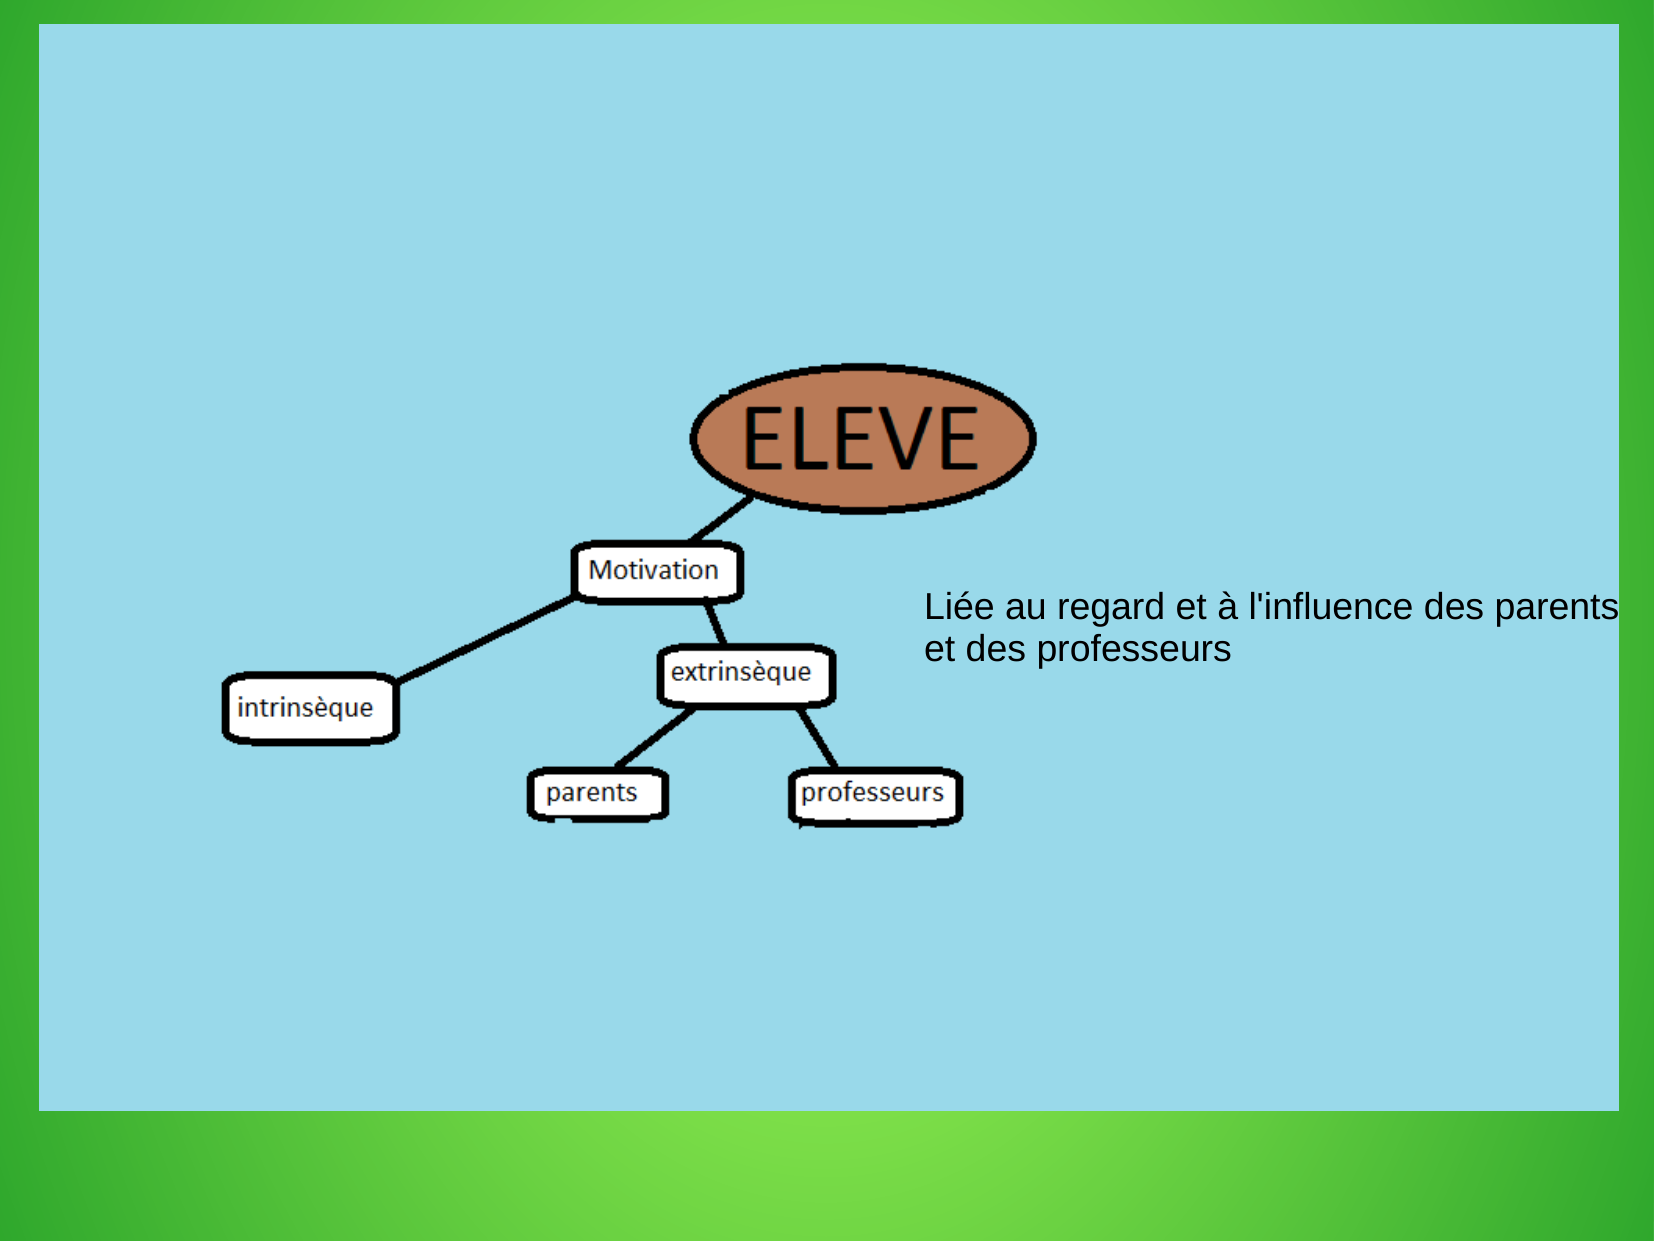

Liée au regard et à l'influence des parents et des professeurs